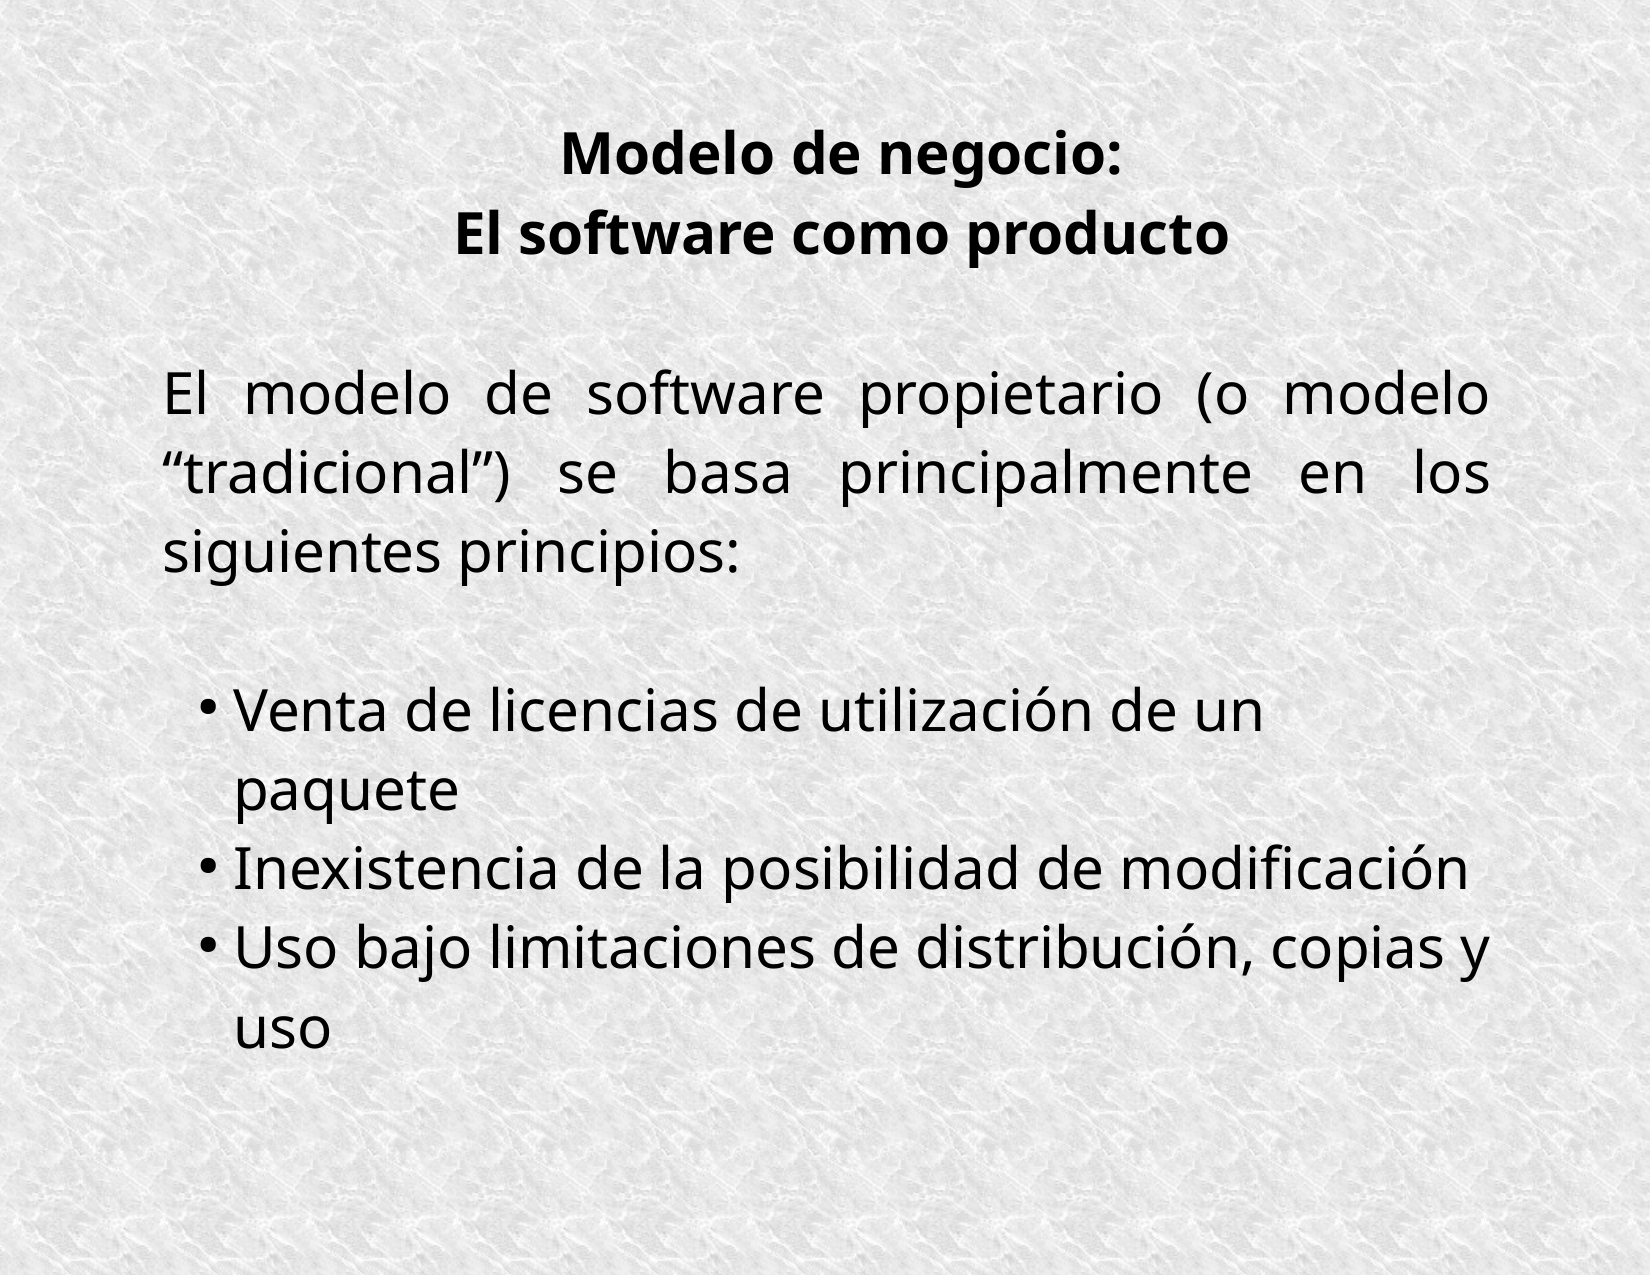

Modelo de negocio:
El software como producto
El modelo de software propietario (o modelo “tradicional”) se basa principalmente en los siguientes principios:
Venta de licencias de utilización de un paquete
Inexistencia de la posibilidad de modificación
Uso bajo limitaciones de distribución, copias y uso